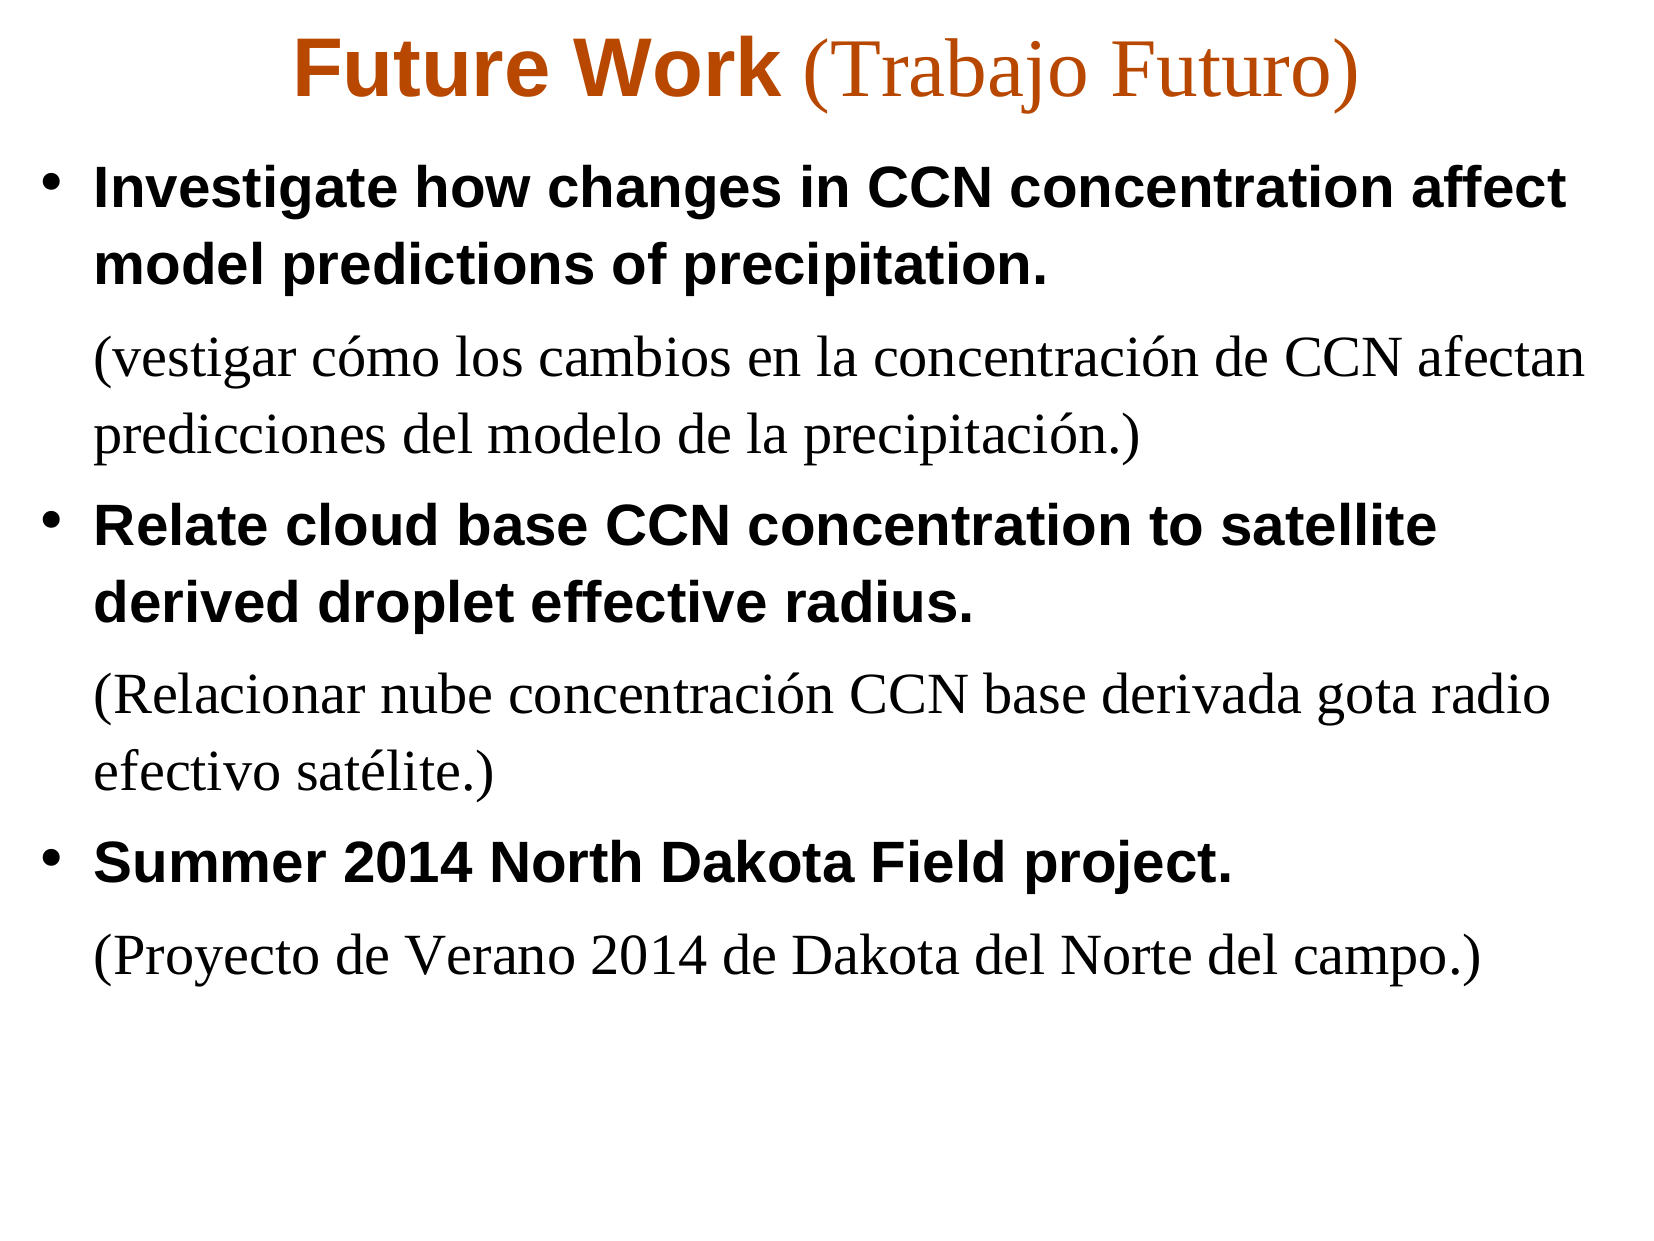

Future Work (Trabajo Futuro)
Investigate how changes in CCN concentration affect model predictions of precipitation.
(vestigar cómo los cambios en la concentración de CCN afectan predicciones del modelo de la precipitación.)
Relate cloud base CCN concentration to satellite derived droplet effective radius.
(Relacionar nube concentración CCN base derivada gota radio efectivo satélite.)
Summer 2014 North Dakota Field project.
(Proyecto de Verano 2014 de Dakota del Norte del campo.)